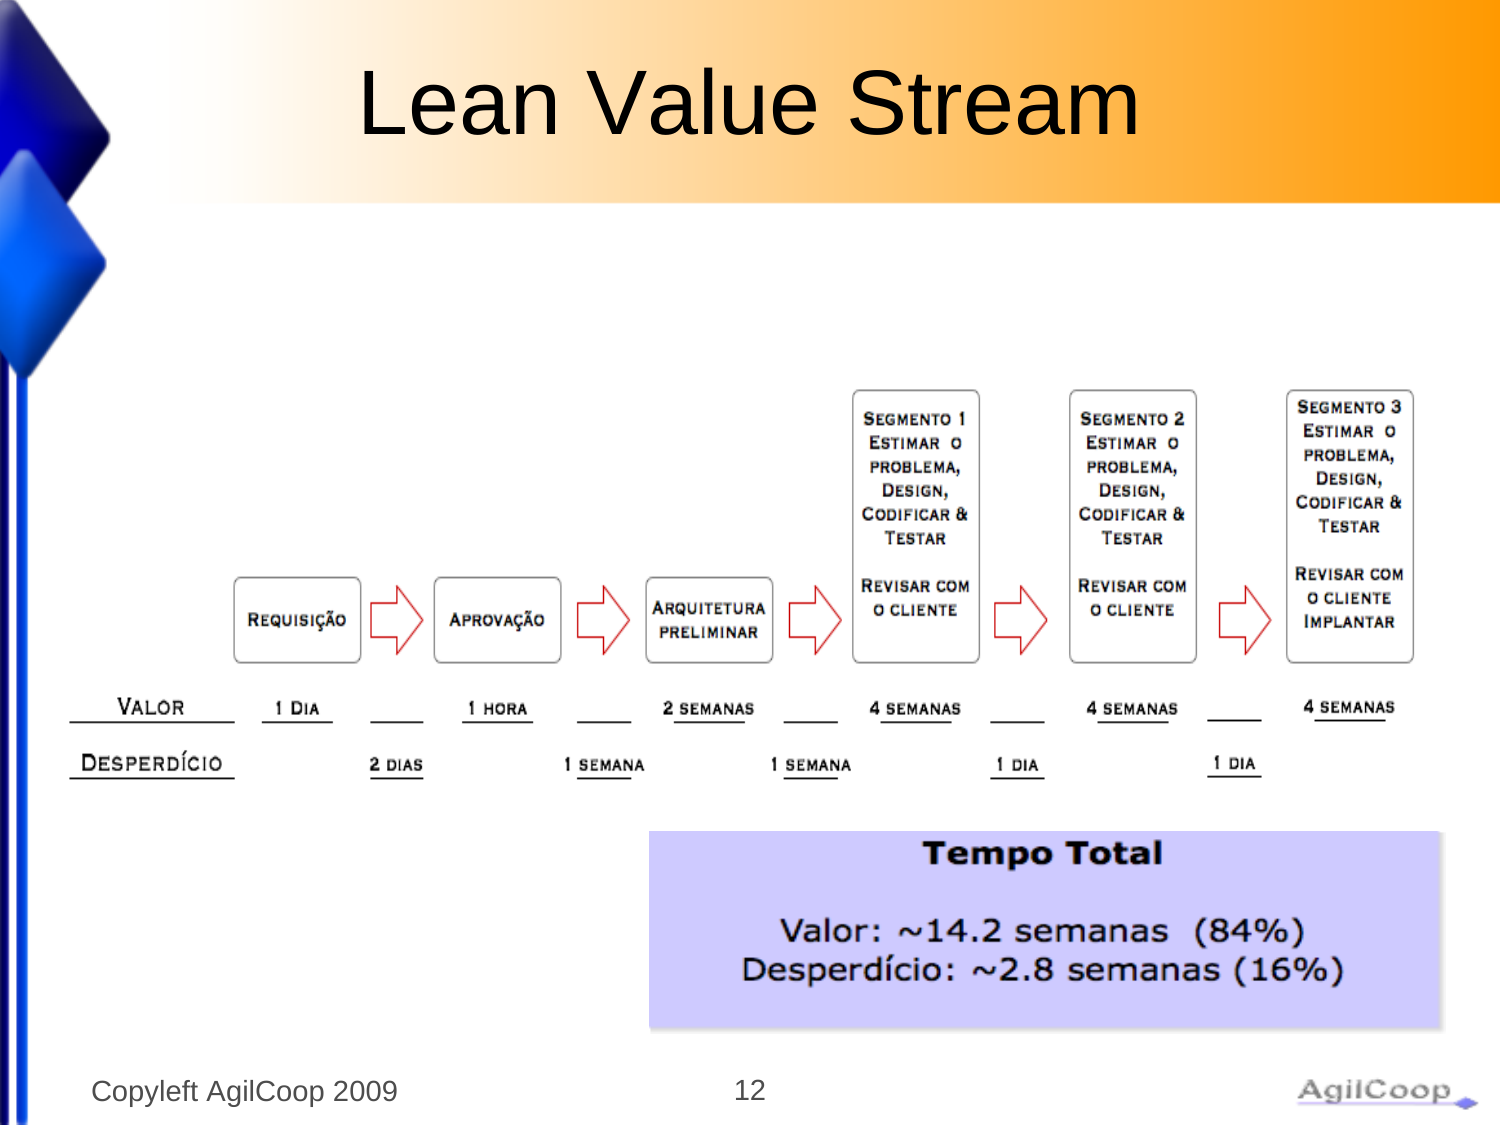

# Lean Value Stream
Copyleft AgilCoop 2009
12